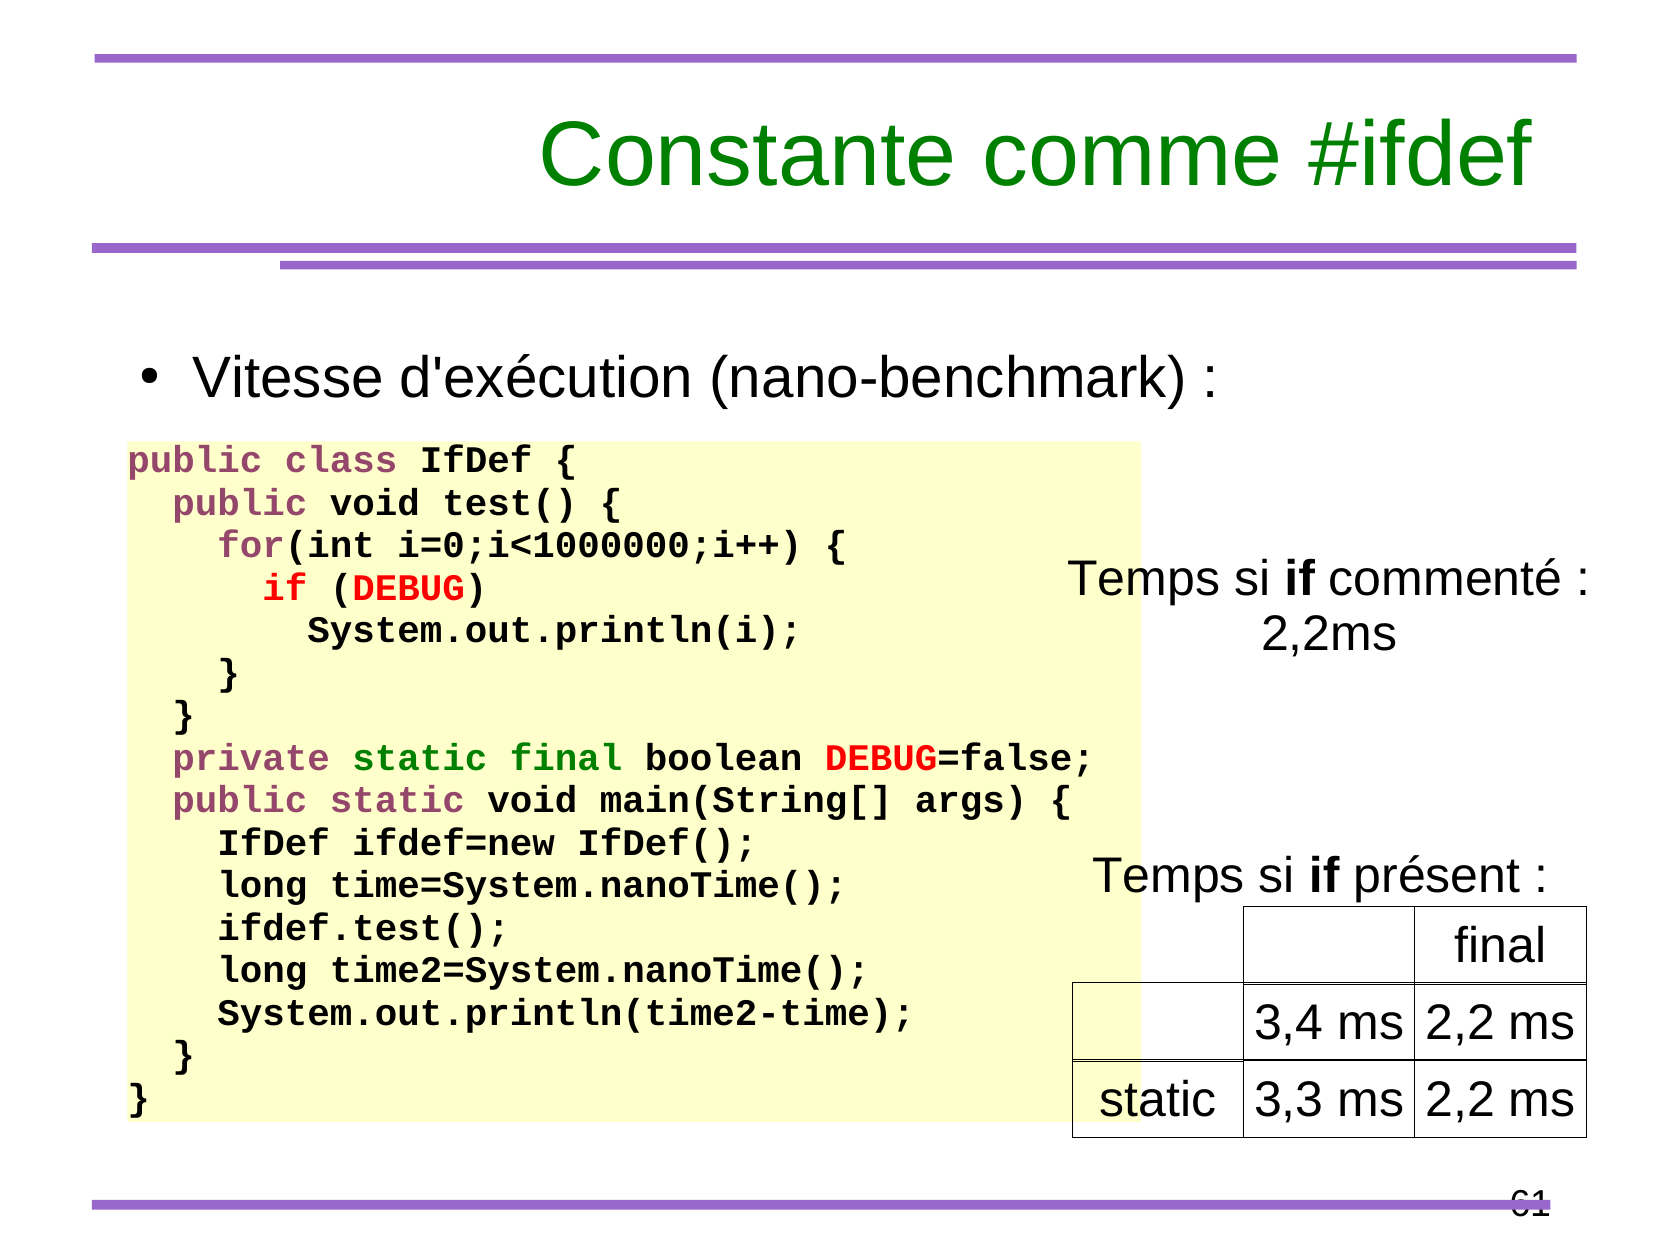

# Constante comme #ifdef
Vitesse d'exécution (nano-benchmark) :
public class IfDef {
 public void test() {
 for(int i=0;i<1000000;i++) {
 if (DEBUG)
 System.out.println(i);
 }
 }
 private static final boolean DEBUG=false;
 public static void main(String[] args) {
 IfDef ifdef=new IfDef();
 long time=System.nanoTime();
 ifdef.test();
 long time2=System.nanoTime();
 System.out.println(time2-time);
 }
}
Temps si if commenté :
2,2ms
Temps si if présent :
final
3,4 ms
2,2 ms
2,2 ms
3,3 ms
static